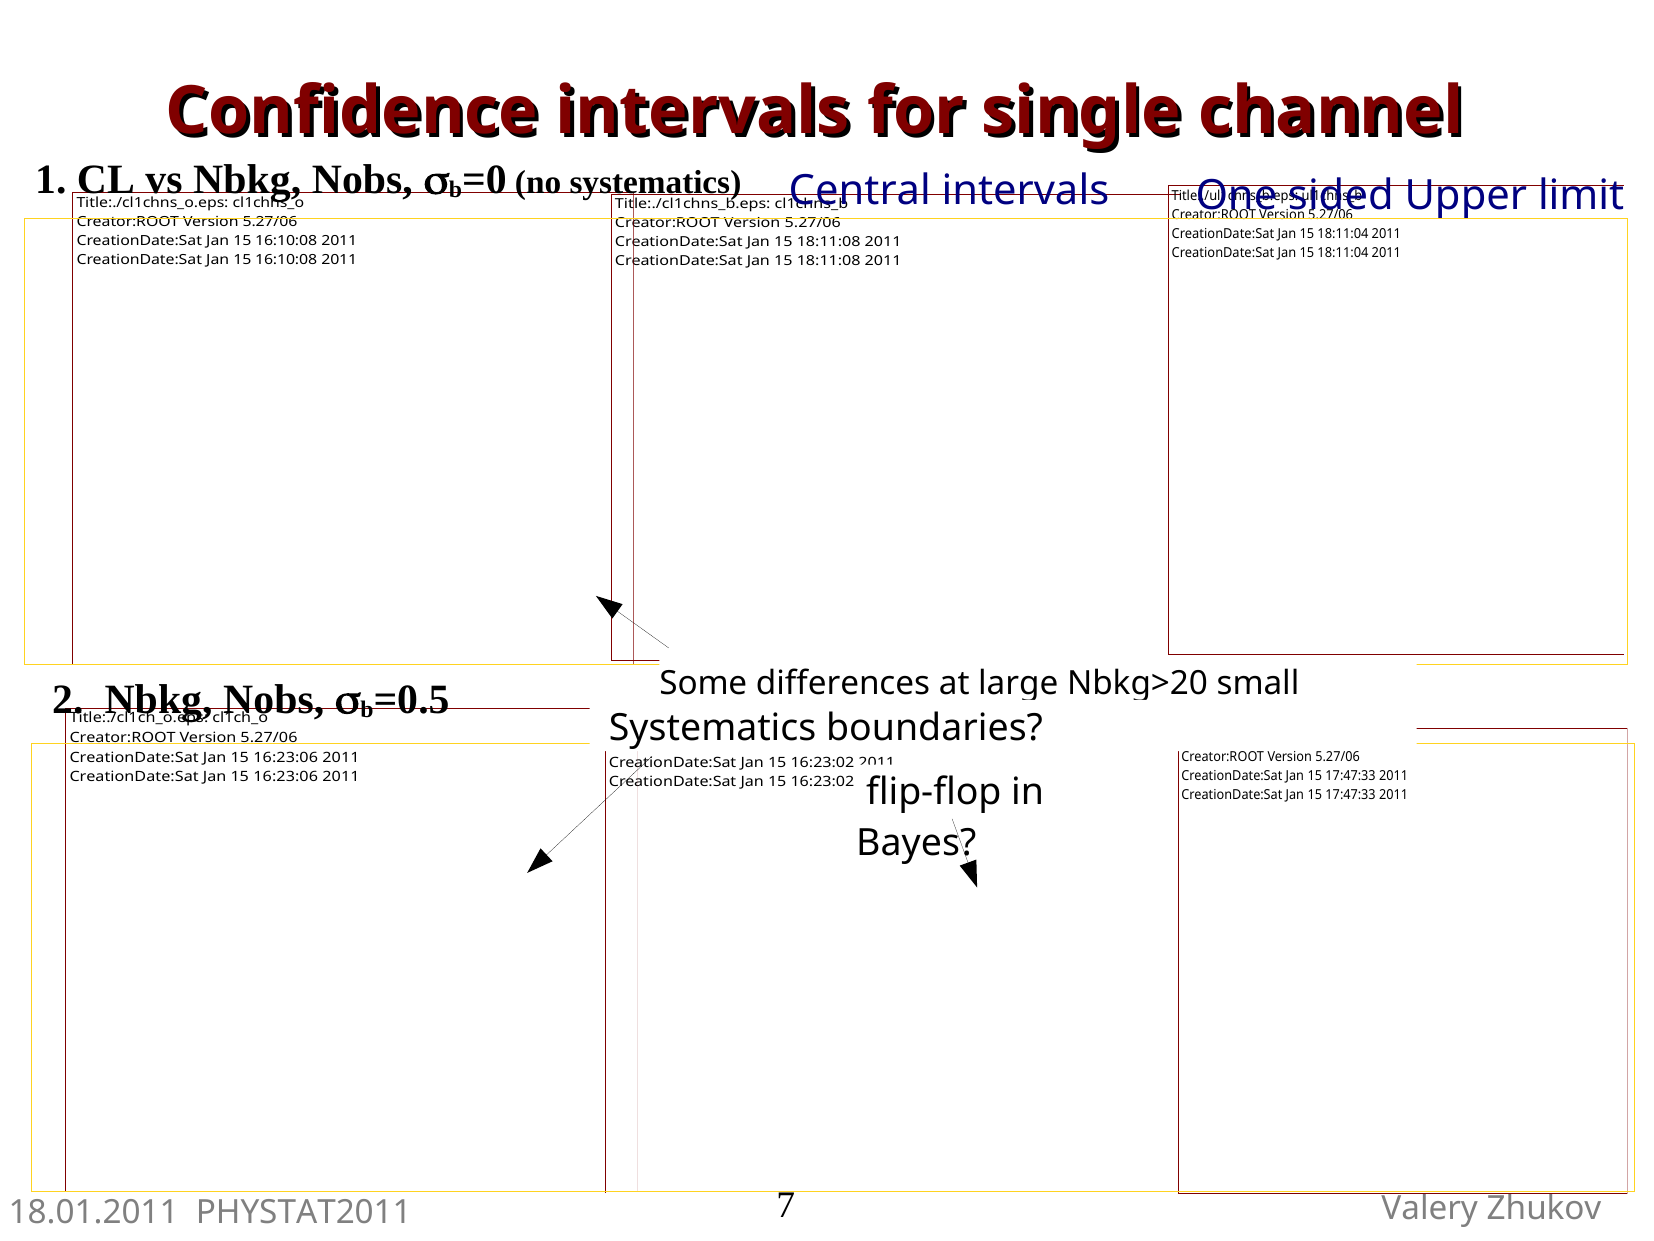

# Confidence intervals for single channel
1. CL vs Nbkg, Nobs, sb=0 (no systematics)
Central intervals
One sided Upper limit
Some differences at large Nbkg>20 small Nobs<20
2. Nbkg, Nobs, sb=0.5
 Systematics boundaries?
 flip-flop in Bayes?